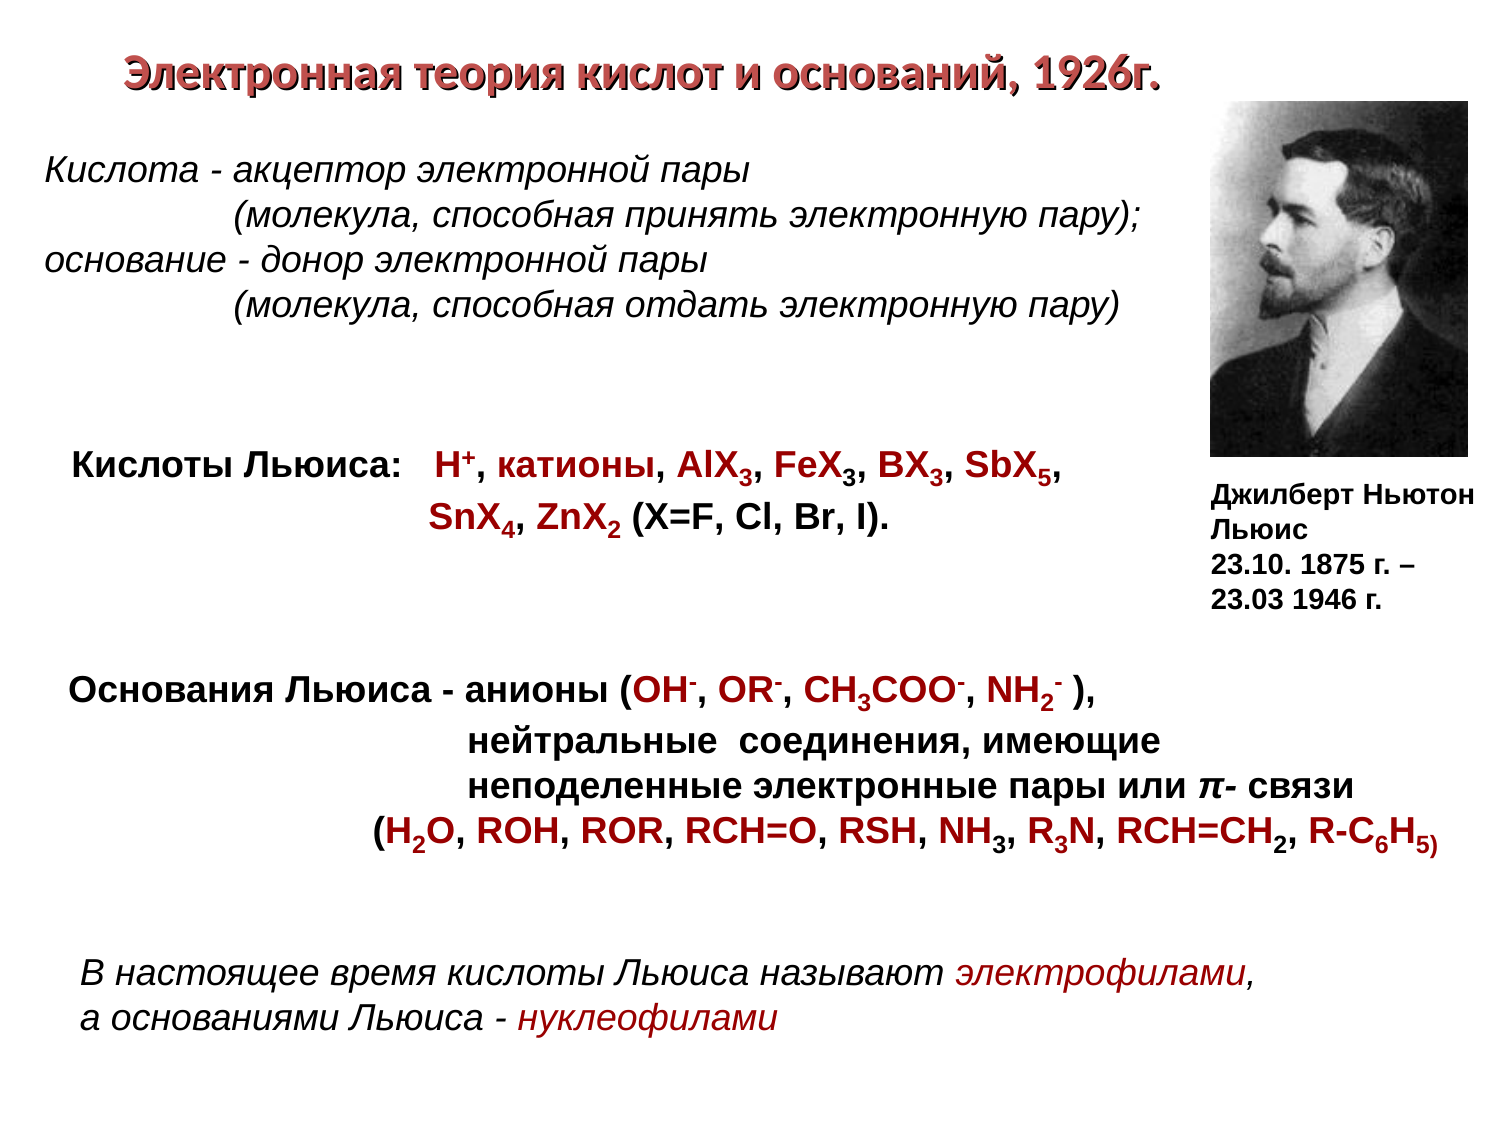

Электронная теория кислот и оснований, 1926г.
Кислота - акцептор электронной пары
 (молекула, способная принять электронную пару);
основание - донор электронной пары
 (молекула, способная отдать электронную пару)
Кислоты Льюиса: H+, катионы, AlX3, FeX3, BX3, SbX5,
 SnX4, ZnX2 (X=F, Cl, Br, I).
Джилберт Ньютон
Льюис
23.10. 1875 г. –
23.03 1946 г.
Основания Льюиса - анионы (OH-, OR-, CH3COO-, NH2- ),
 нейтральные соединения, имеющие
 неподеленные электронные пары или π- связи
 (H2O, ROH, ROR, RCH=O, RSH, NH3, R3N, RCH=CH2, R-C6H5)
В настоящее время кислоты Льюиса называют электрофилами,
а основаниями Льюиса - нуклеофилами